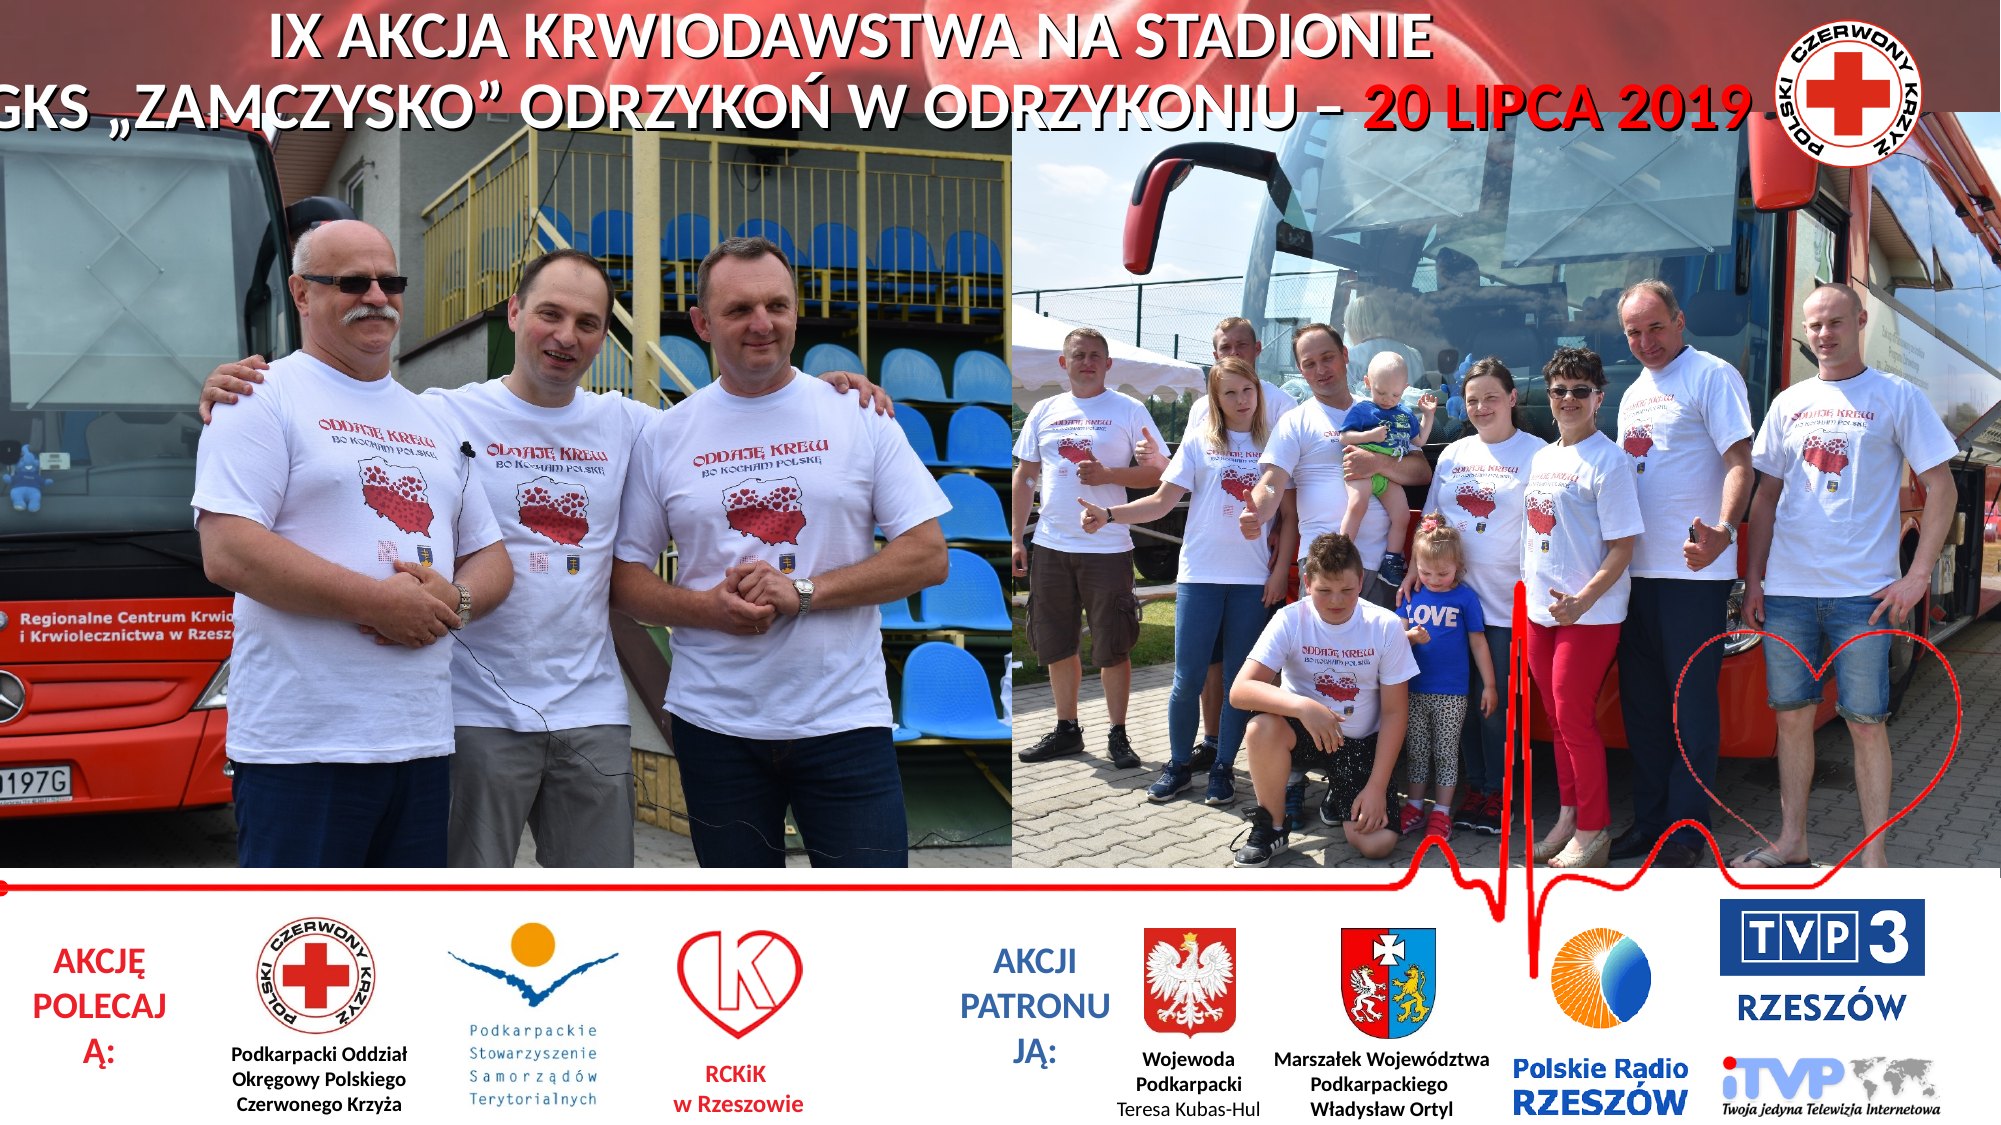

# ix Akcja Krwiodawstwa na Stadionie gks „Zamczysko” Odrzykoń w Odrzykoniu – 20 lipca 2019
Akcję polecają:
Akcji patronują:
Podkarpacki Oddział Okręgowy Polskiego Czerwonego Krzyża
Wojewoda Podkarpacki
Teresa Kubas-Hul
Marszałek Województwa Podkarpackiego
Władysław Ortyl
RCKiK
w Rzeszowie